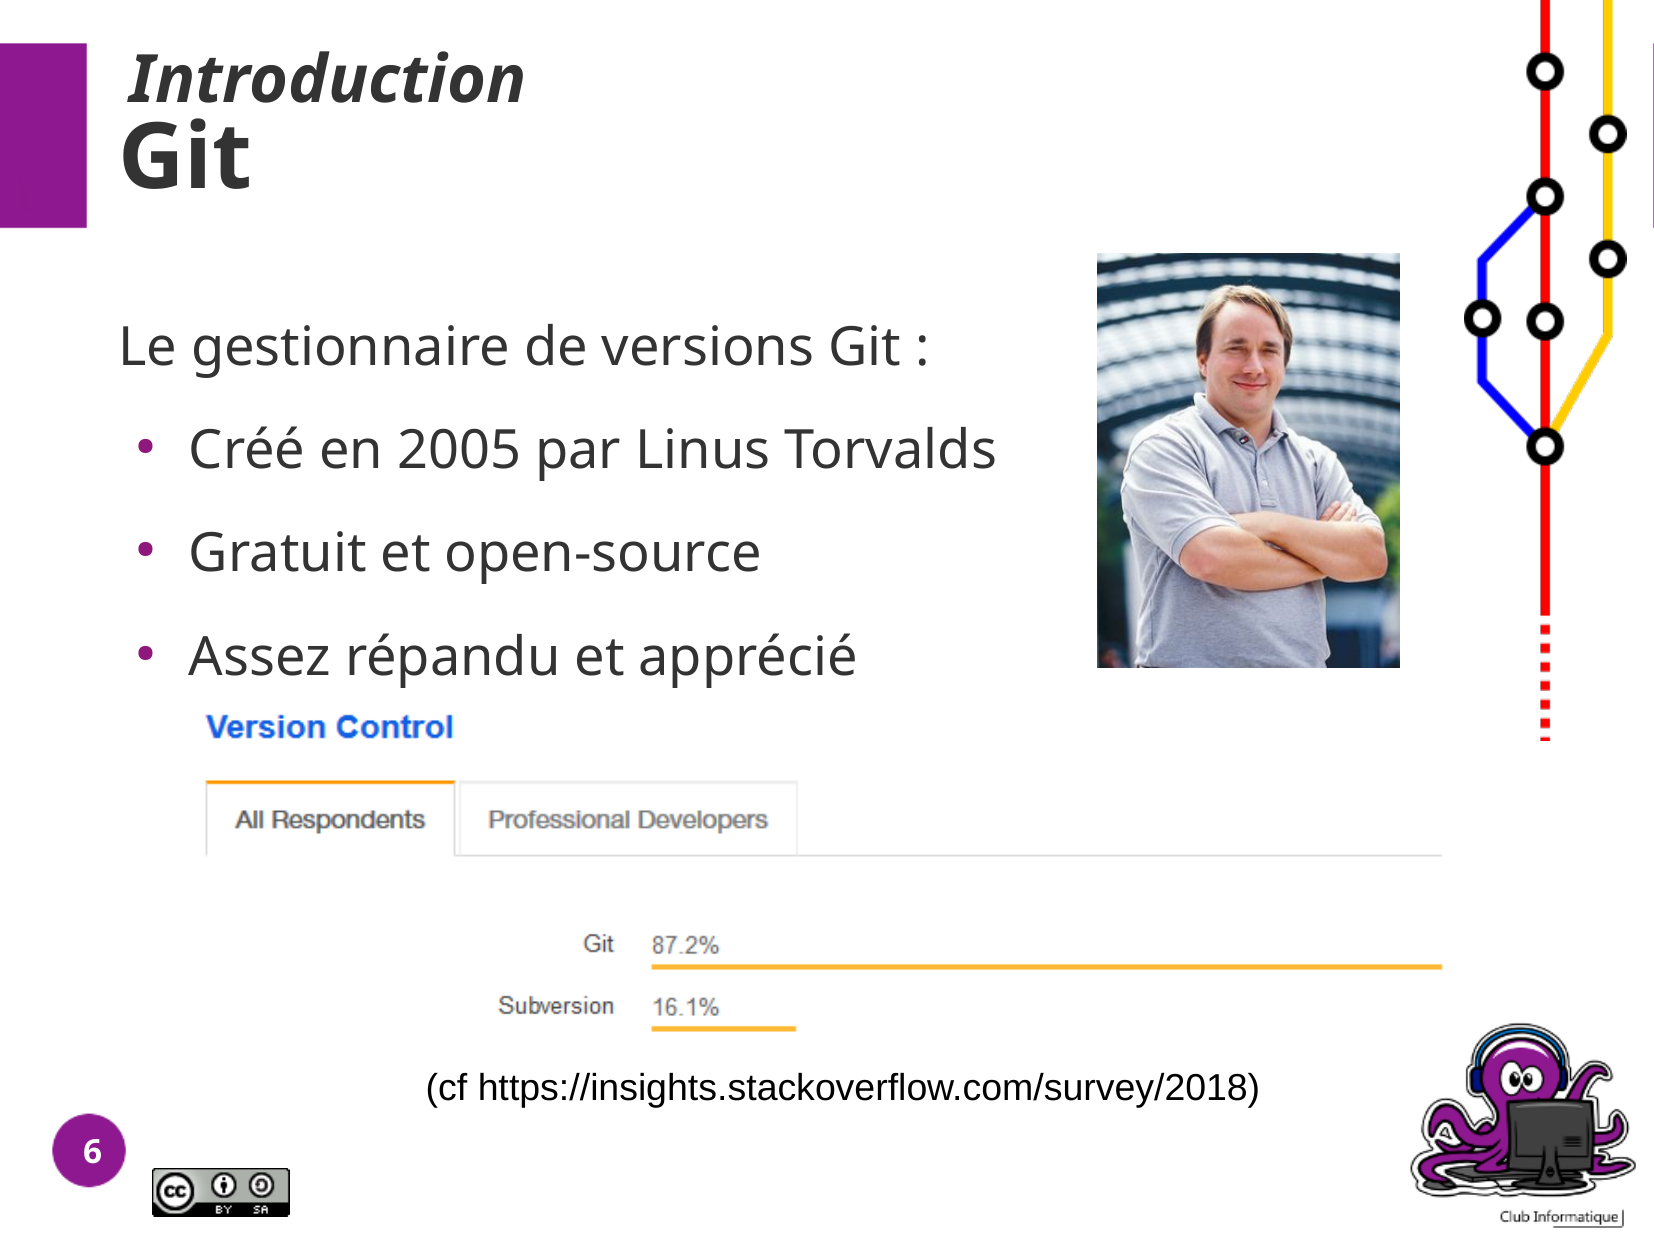

Introduction
Git
# Le gestionnaire de versions Git :
Créé en 2005 par Linus Torvalds
Gratuit et open-source
Assez répandu et apprécié
(cf https://insights.stackoverflow.com/survey/2018)
6